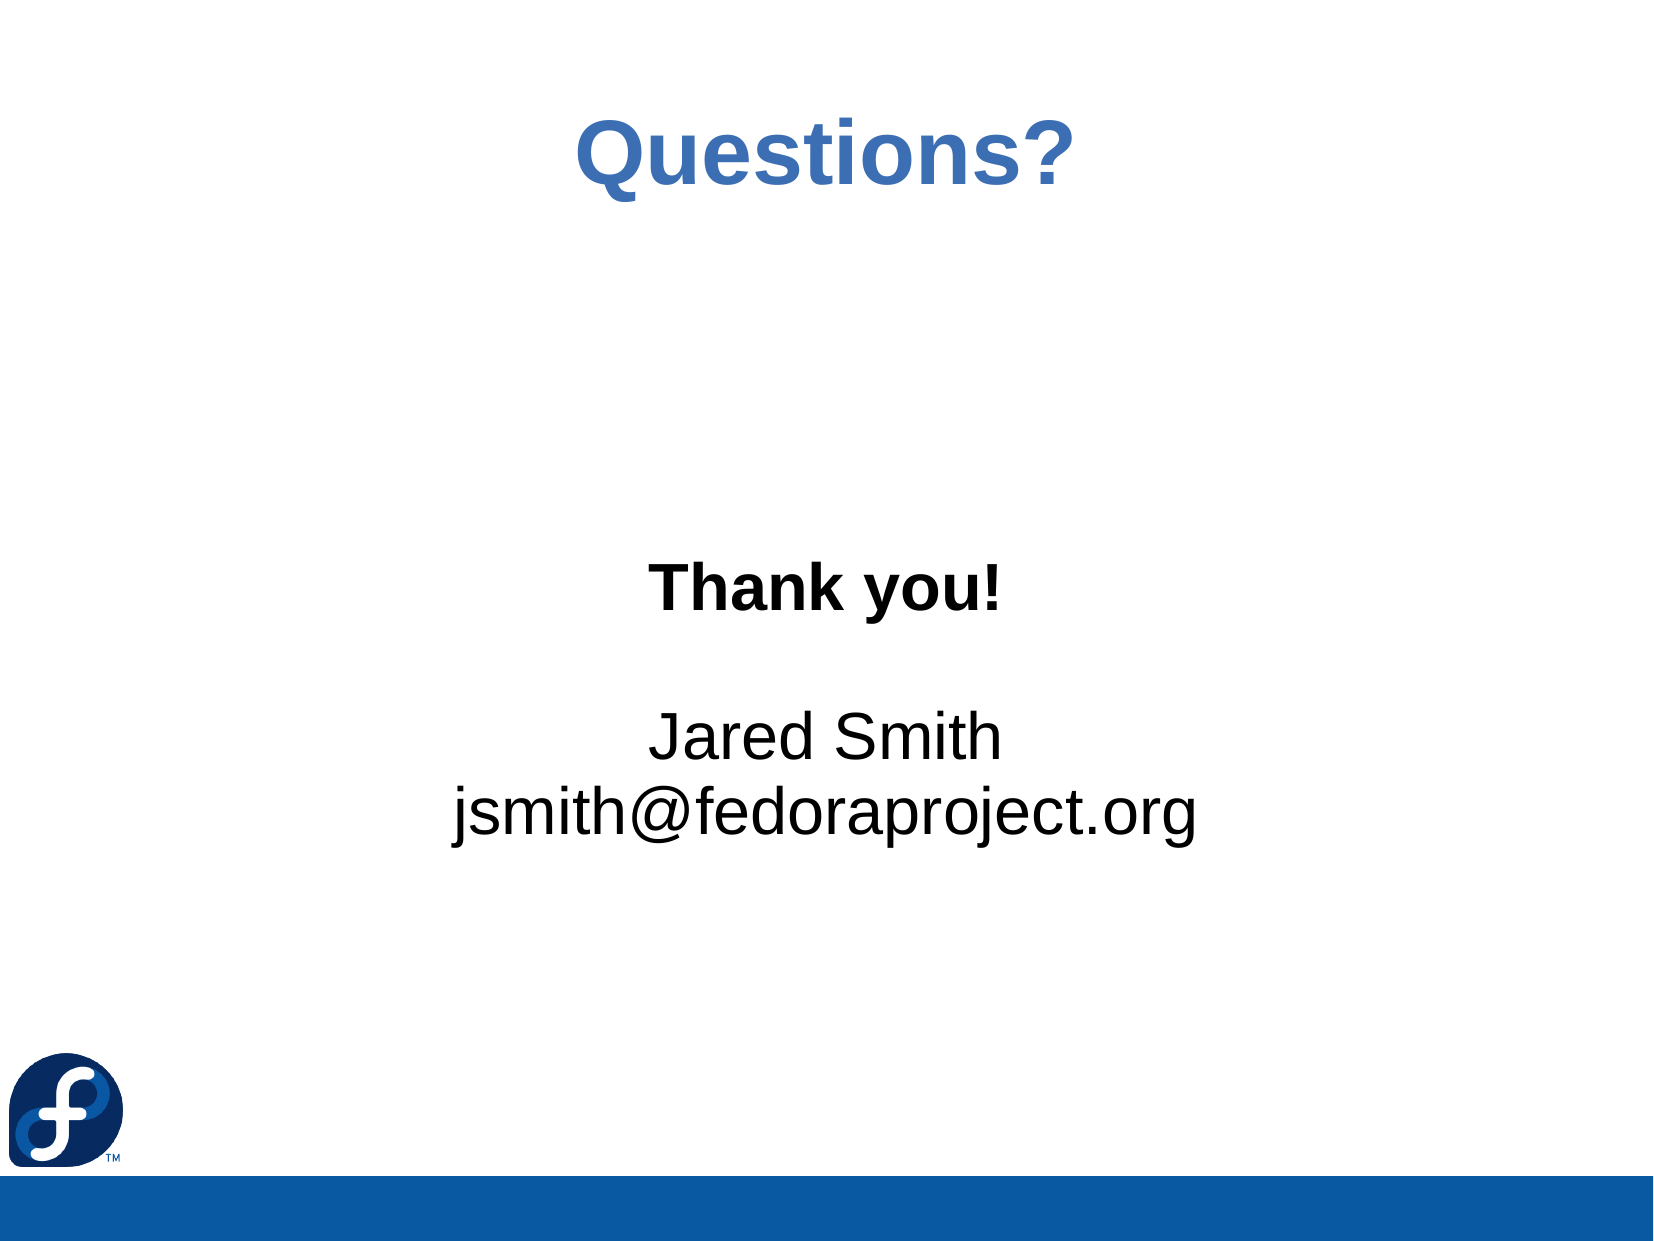

# Questions?
Thank you!
Jared Smith
jsmith@fedoraproject.org